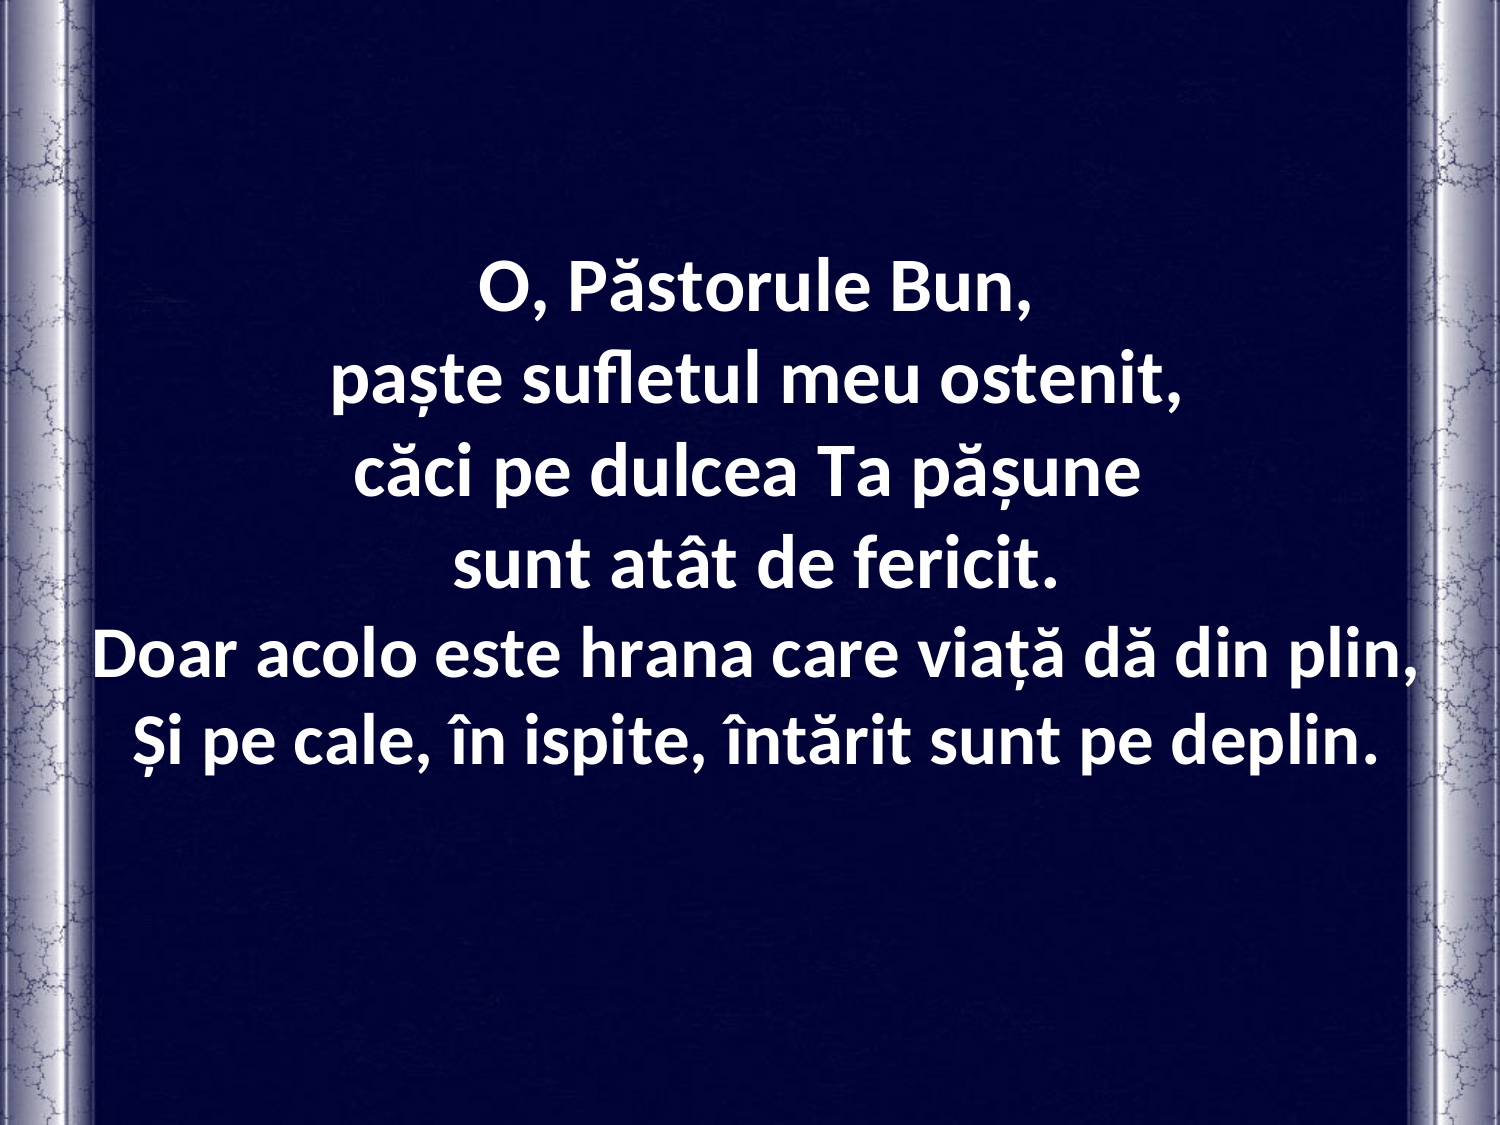

O, Păstorule Bun,
paşte sufletul meu ostenit,
căci pe dulcea Ta păşune
sunt atât de fericit.
Doar acolo este hrana care viaţă dă din plin,
Şi pe cale, în ispite, întărit sunt pe deplin.
#